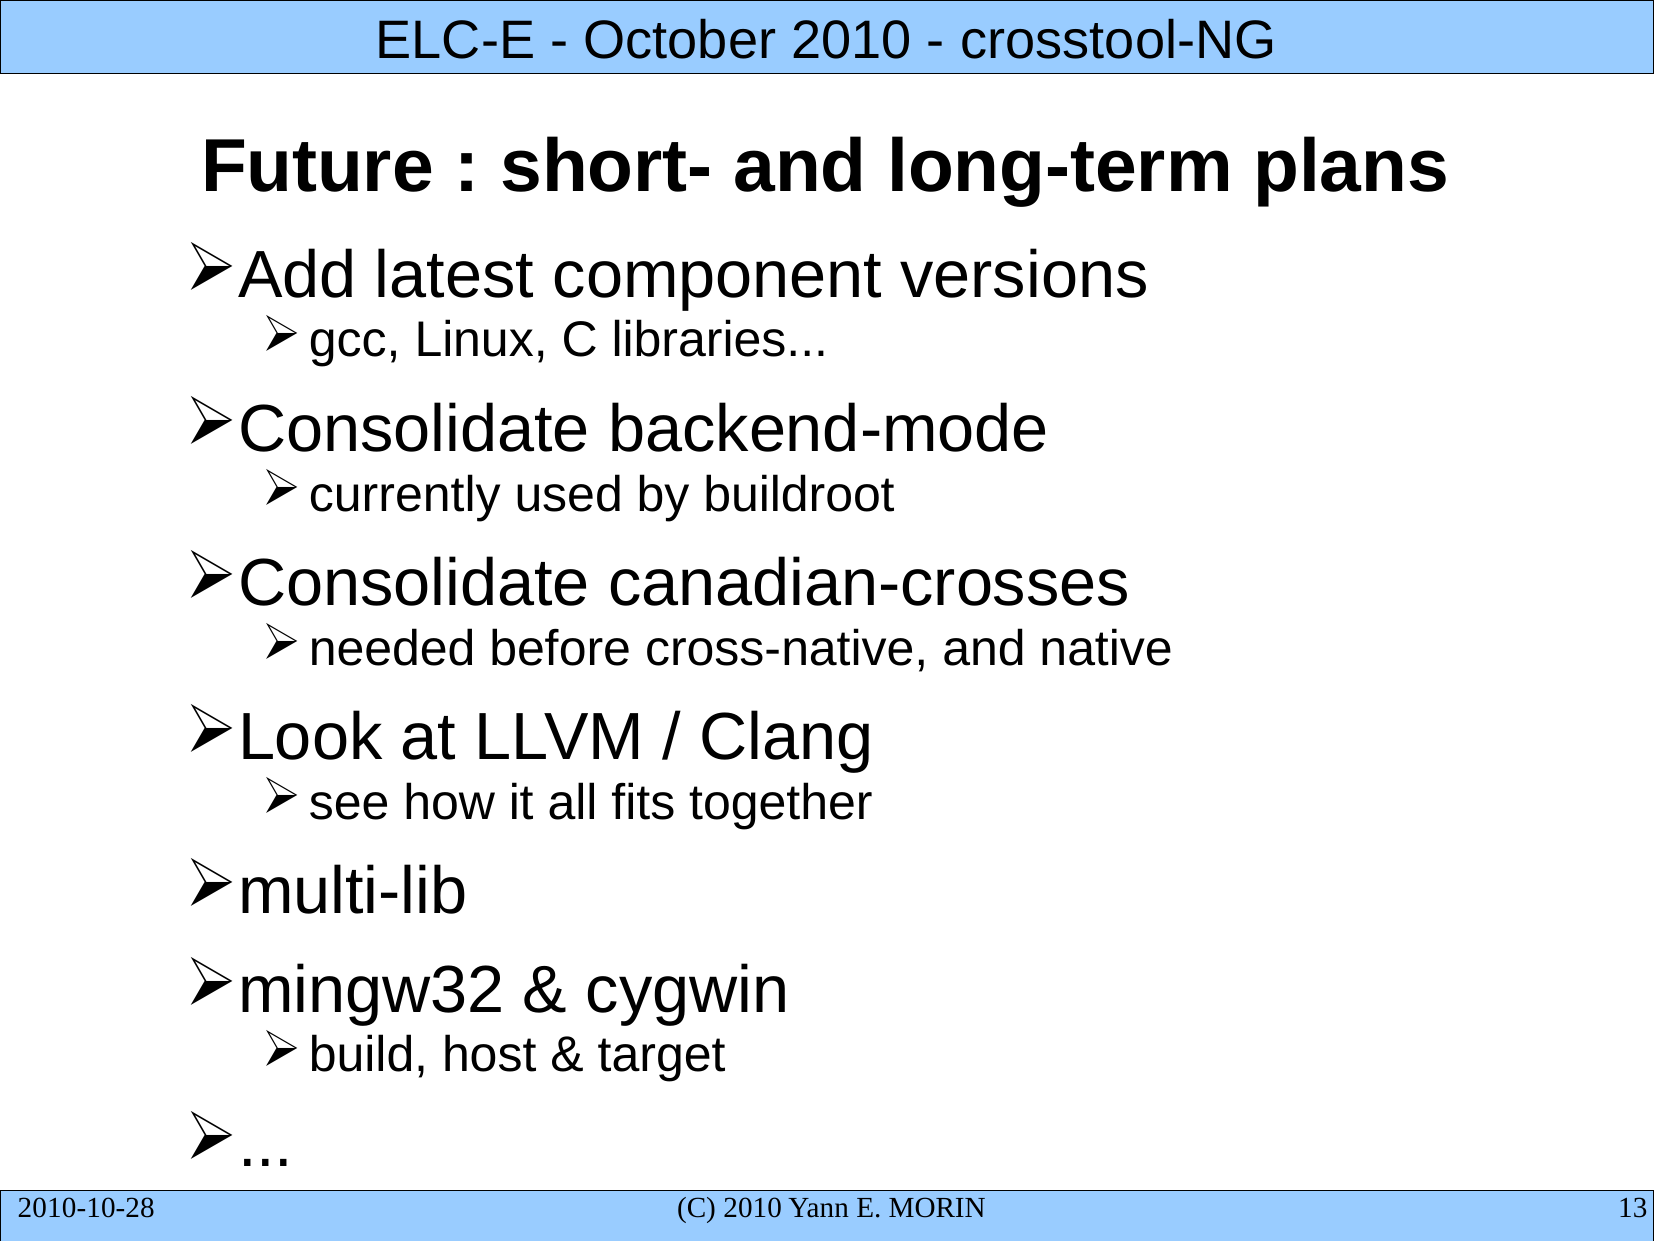

ELC-E - October 2010 - crosstool-NG
Future : short- and long-term plans
# Add latest component versions
gcc, Linux, C libraries...
Consolidate backend-mode
currently used by buildroot
Consolidate canadian-crosses
needed before cross-native, and native
Look at LLVM / Clang
see how it all fits together
multi-lib
mingw32 & cygwin
build, host & target
...
2010-10-28
(C) 2010 Yann E. MORIN
13